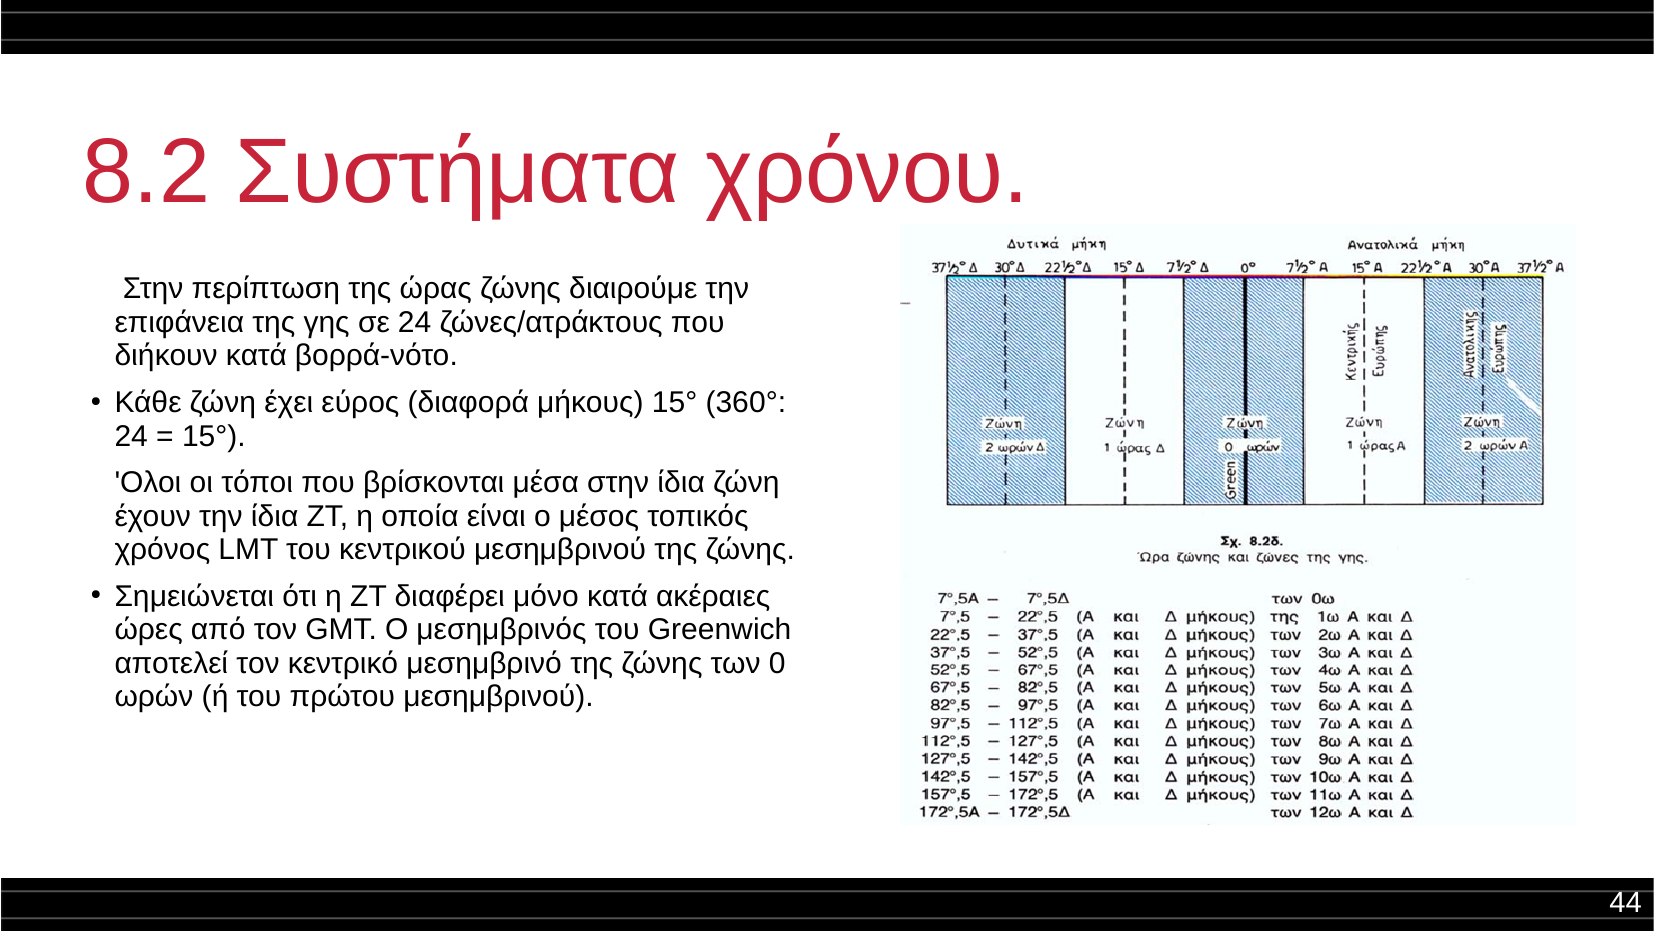

# 8.2 Συστήματα χρόνου.
 Στην περίπτωση της ώρας ζώνης διαιρούμε την επιφάνεια της γης σε 24 ζώνες/ατράκτους που διήκουν κατά βορρά-νότο.
Κάθε ζώνη έχει εύρος (διαφορά μήκους) 15° (360°: 24 = 15°).
'Ολοι οι τόποι που βρίσκονται μέσα στην ίδια ζώνη έχουν την ίδια ΖΤ, η οποία είναι ο μέσος τοπικός χρόνος LΜΤ του κεντρικού μεσημβρινού της ζώνης.
Σημειώνεται ότι η ΖΤ διαφέρει μόνο κατά ακέραιες ώρες από τον GMT. Ο μεσημβρινός του Greenwich αποτελεί τον κεντρικό μεσημβρινό της ζώνης των 0 ωρών (ή του πρώτου μεσημβρινού).